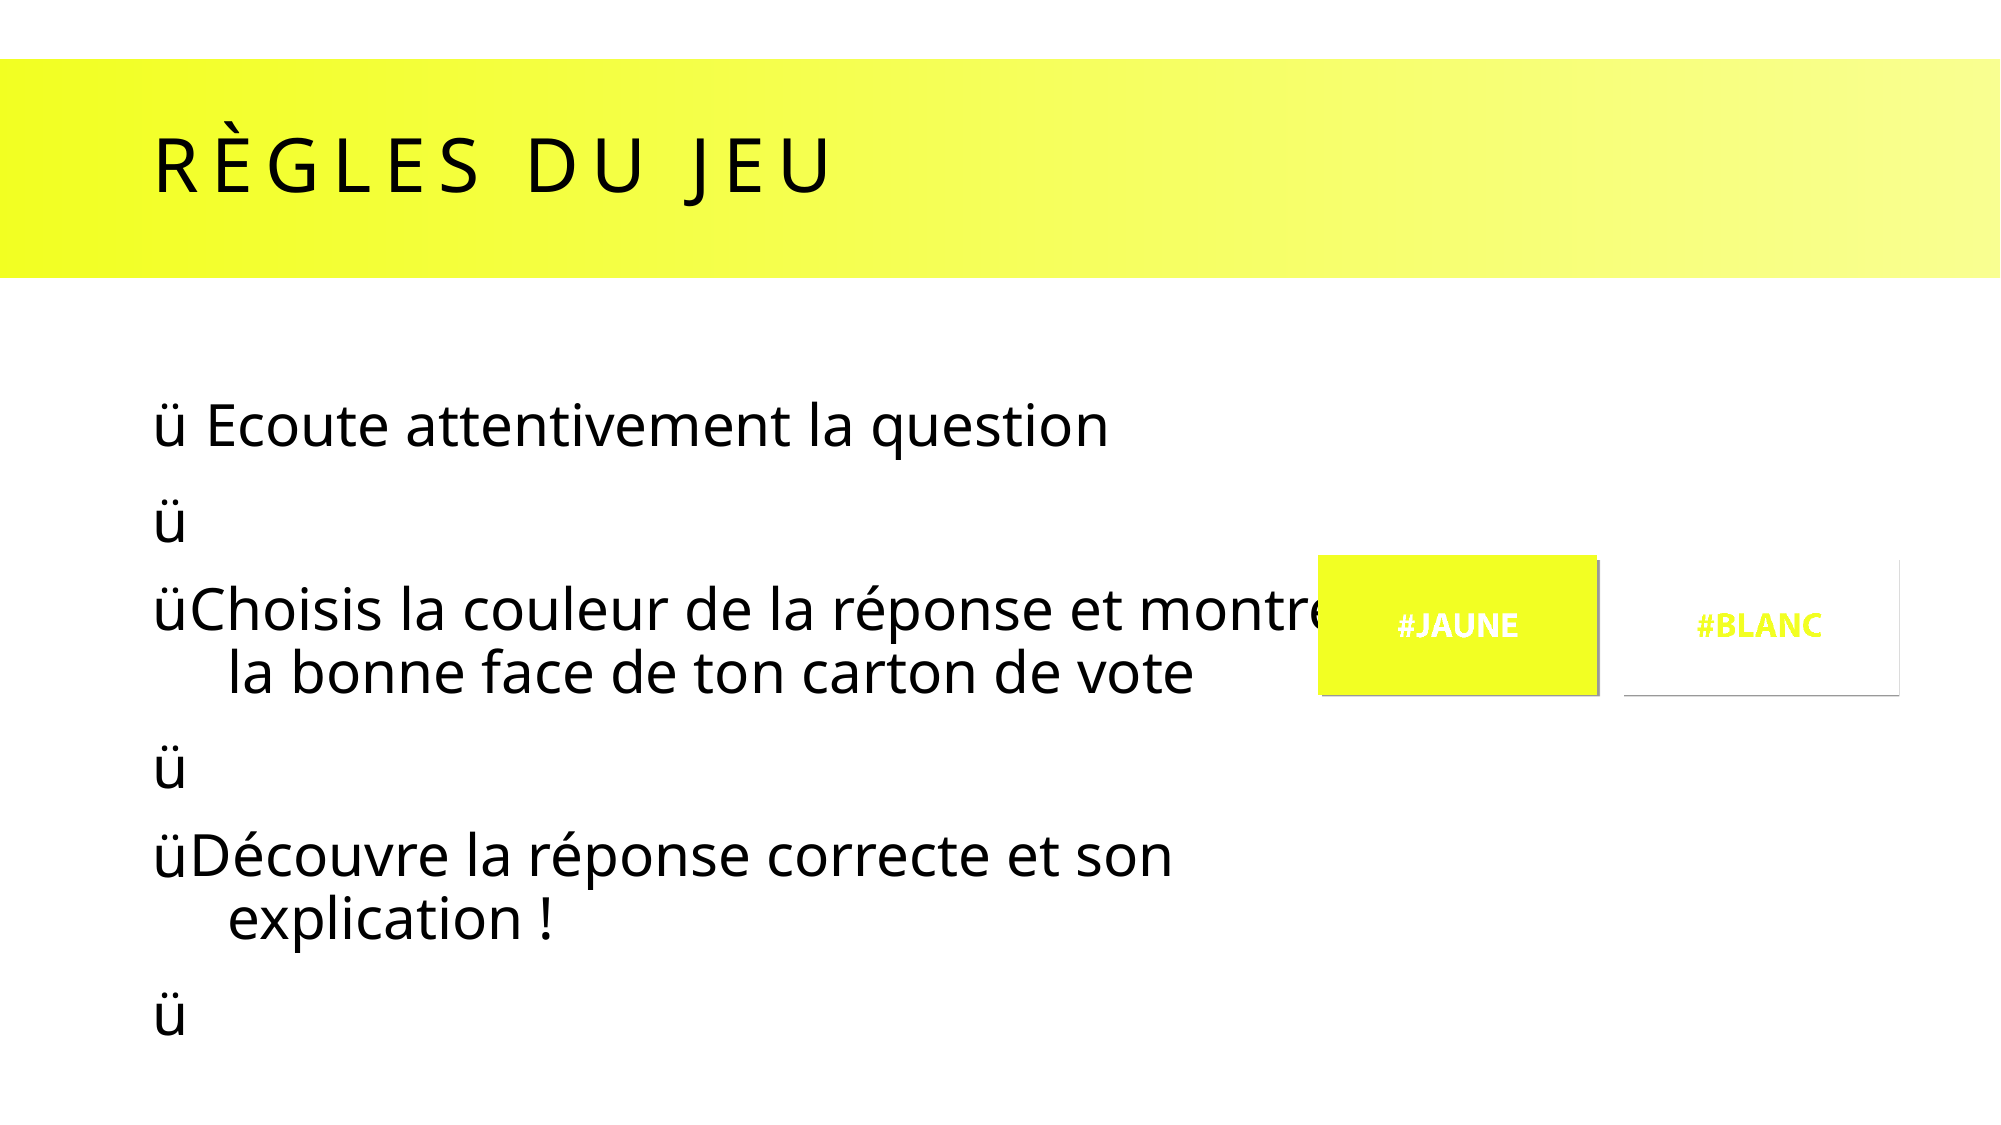

# RÈGLES DU JEU
 Ecoute attentivement la question
Choisis la couleur de la réponse et montre la bonne face de ton carton de vote
Découvre la réponse correcte et son explication !